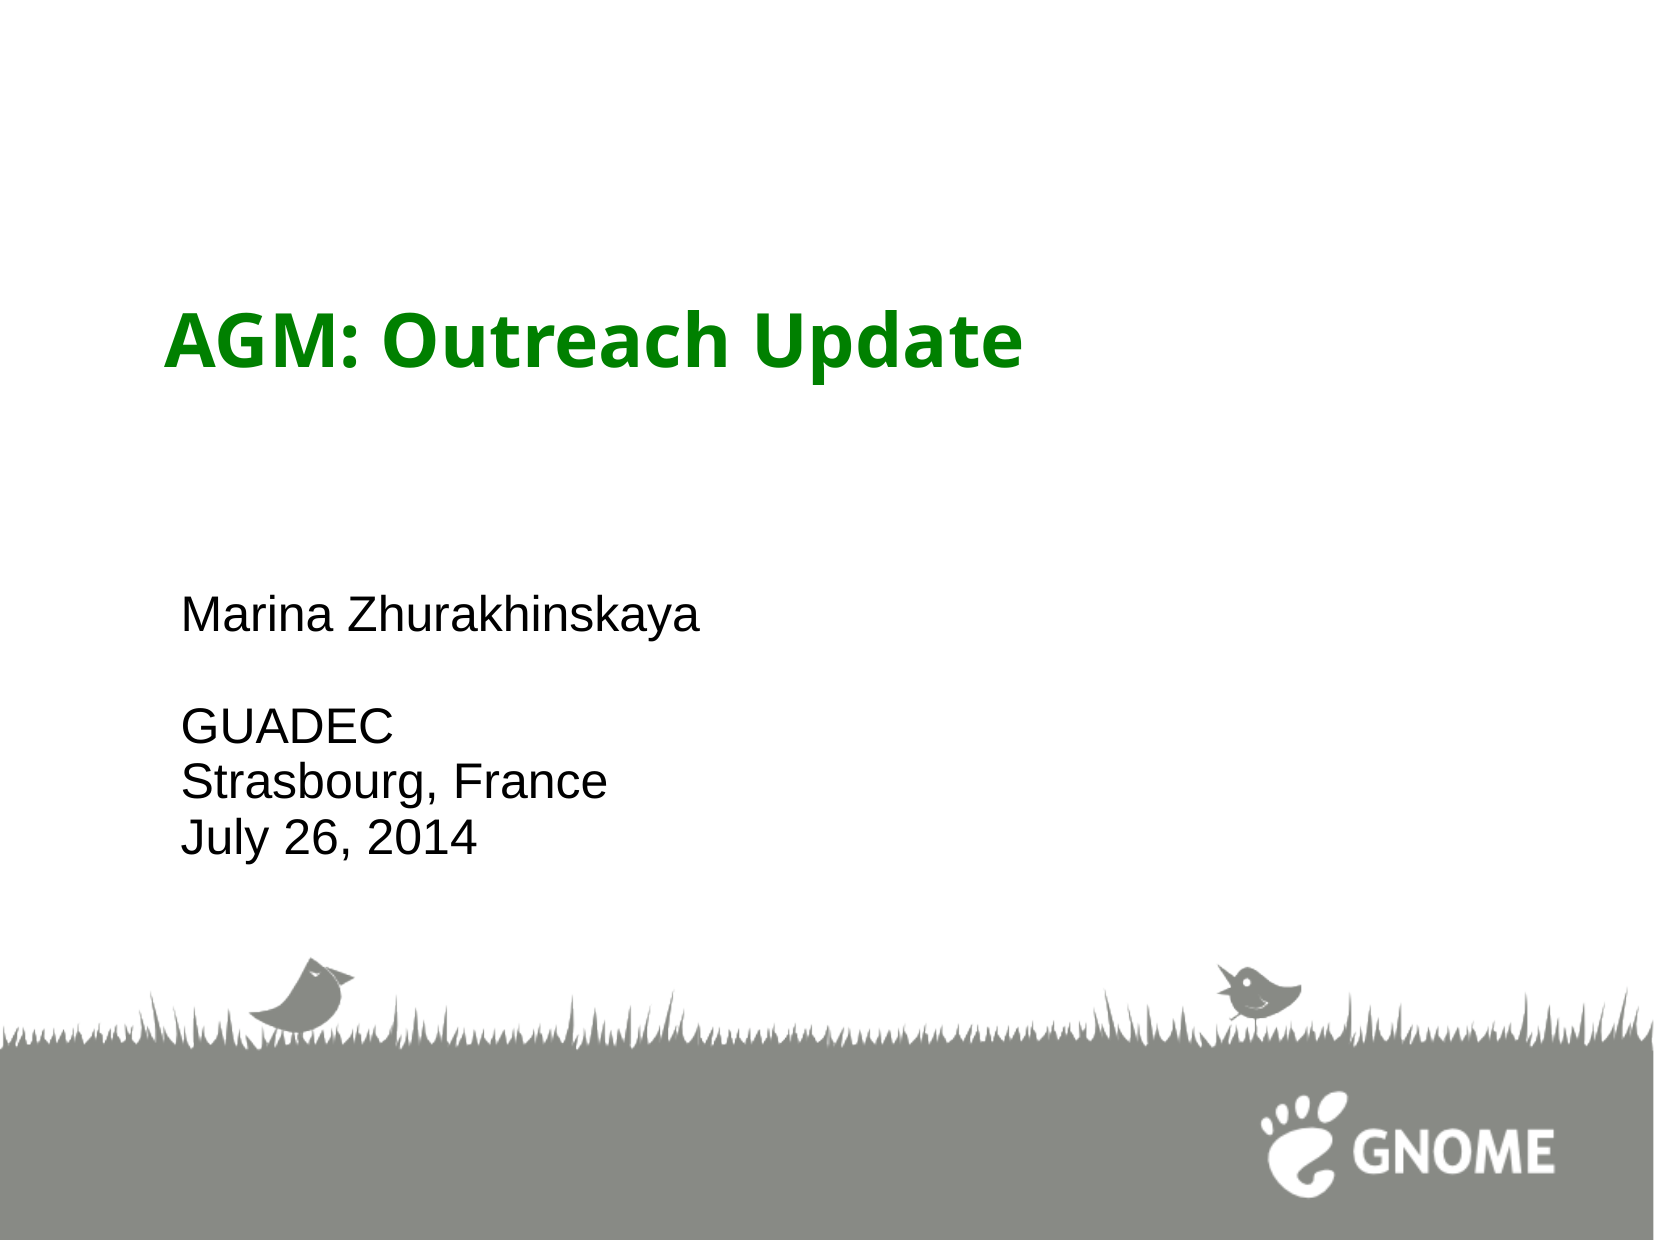

AGM: Outreach Update
Marina Zhurakhinskaya
GUADEC
Strasbourg, France
July 26, 2014